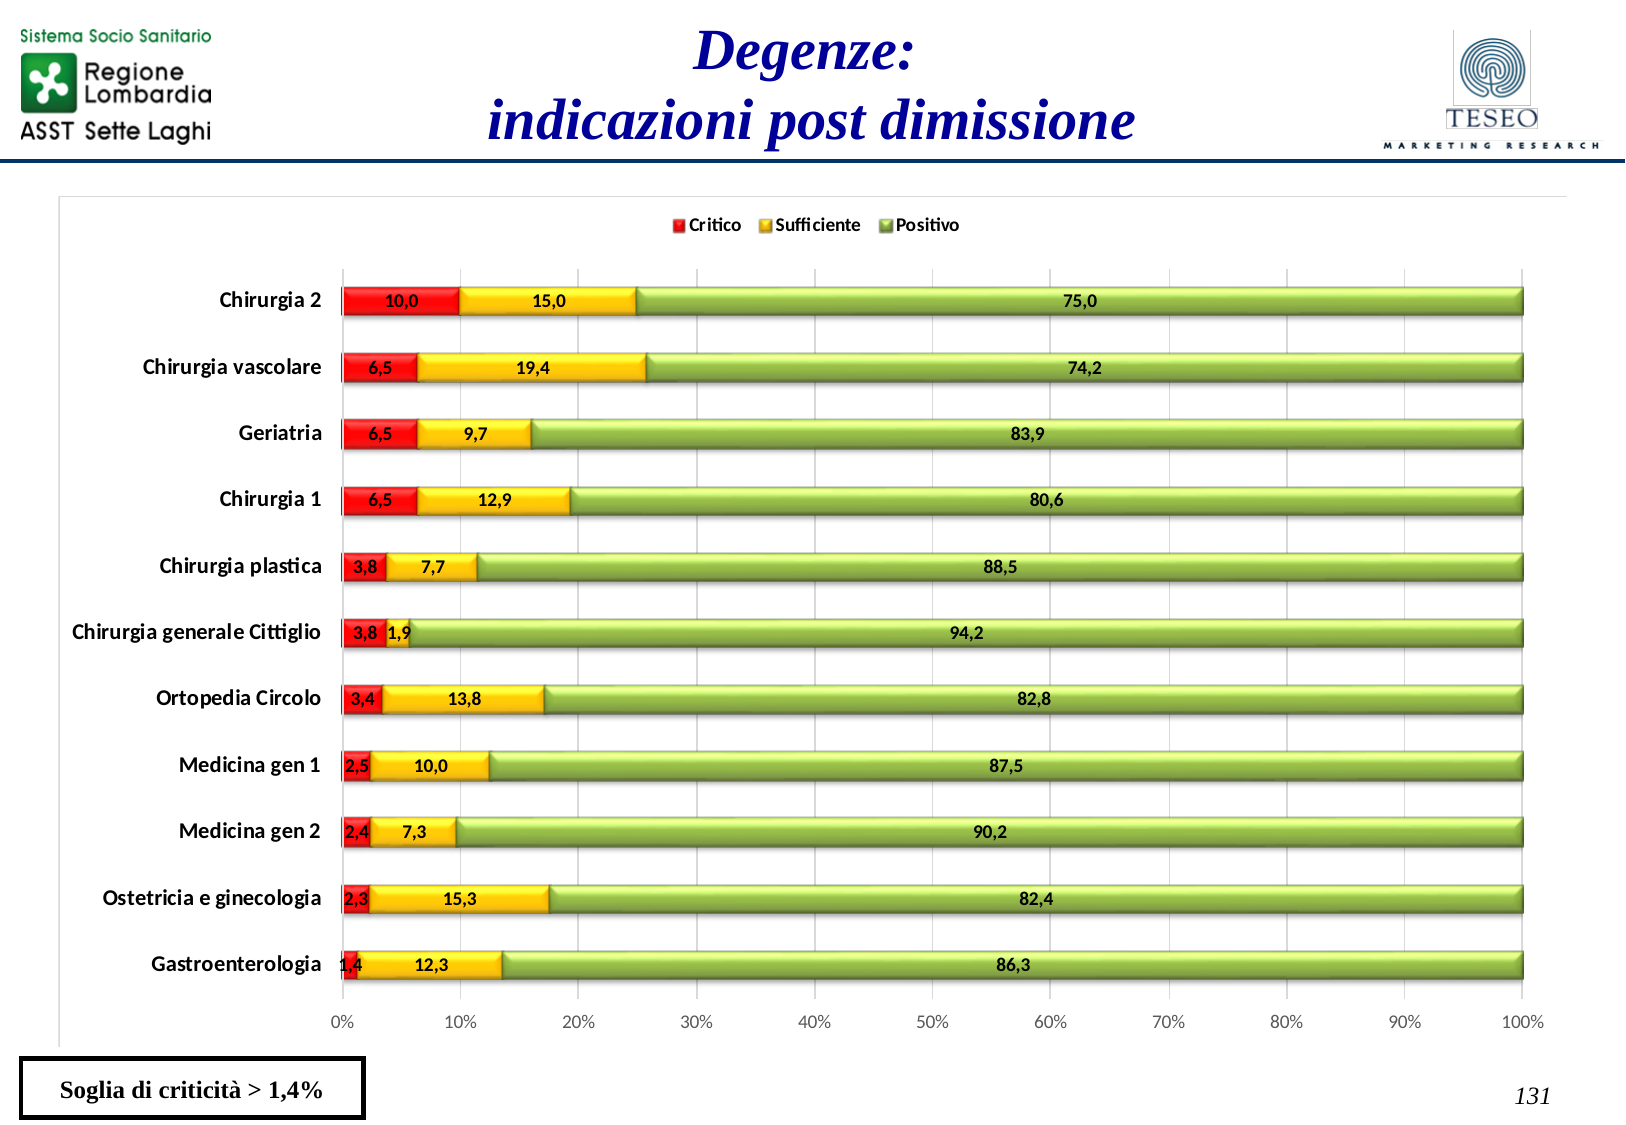

Degenze:
indicazioni post dimissione
Soglia di criticità > 1,4%